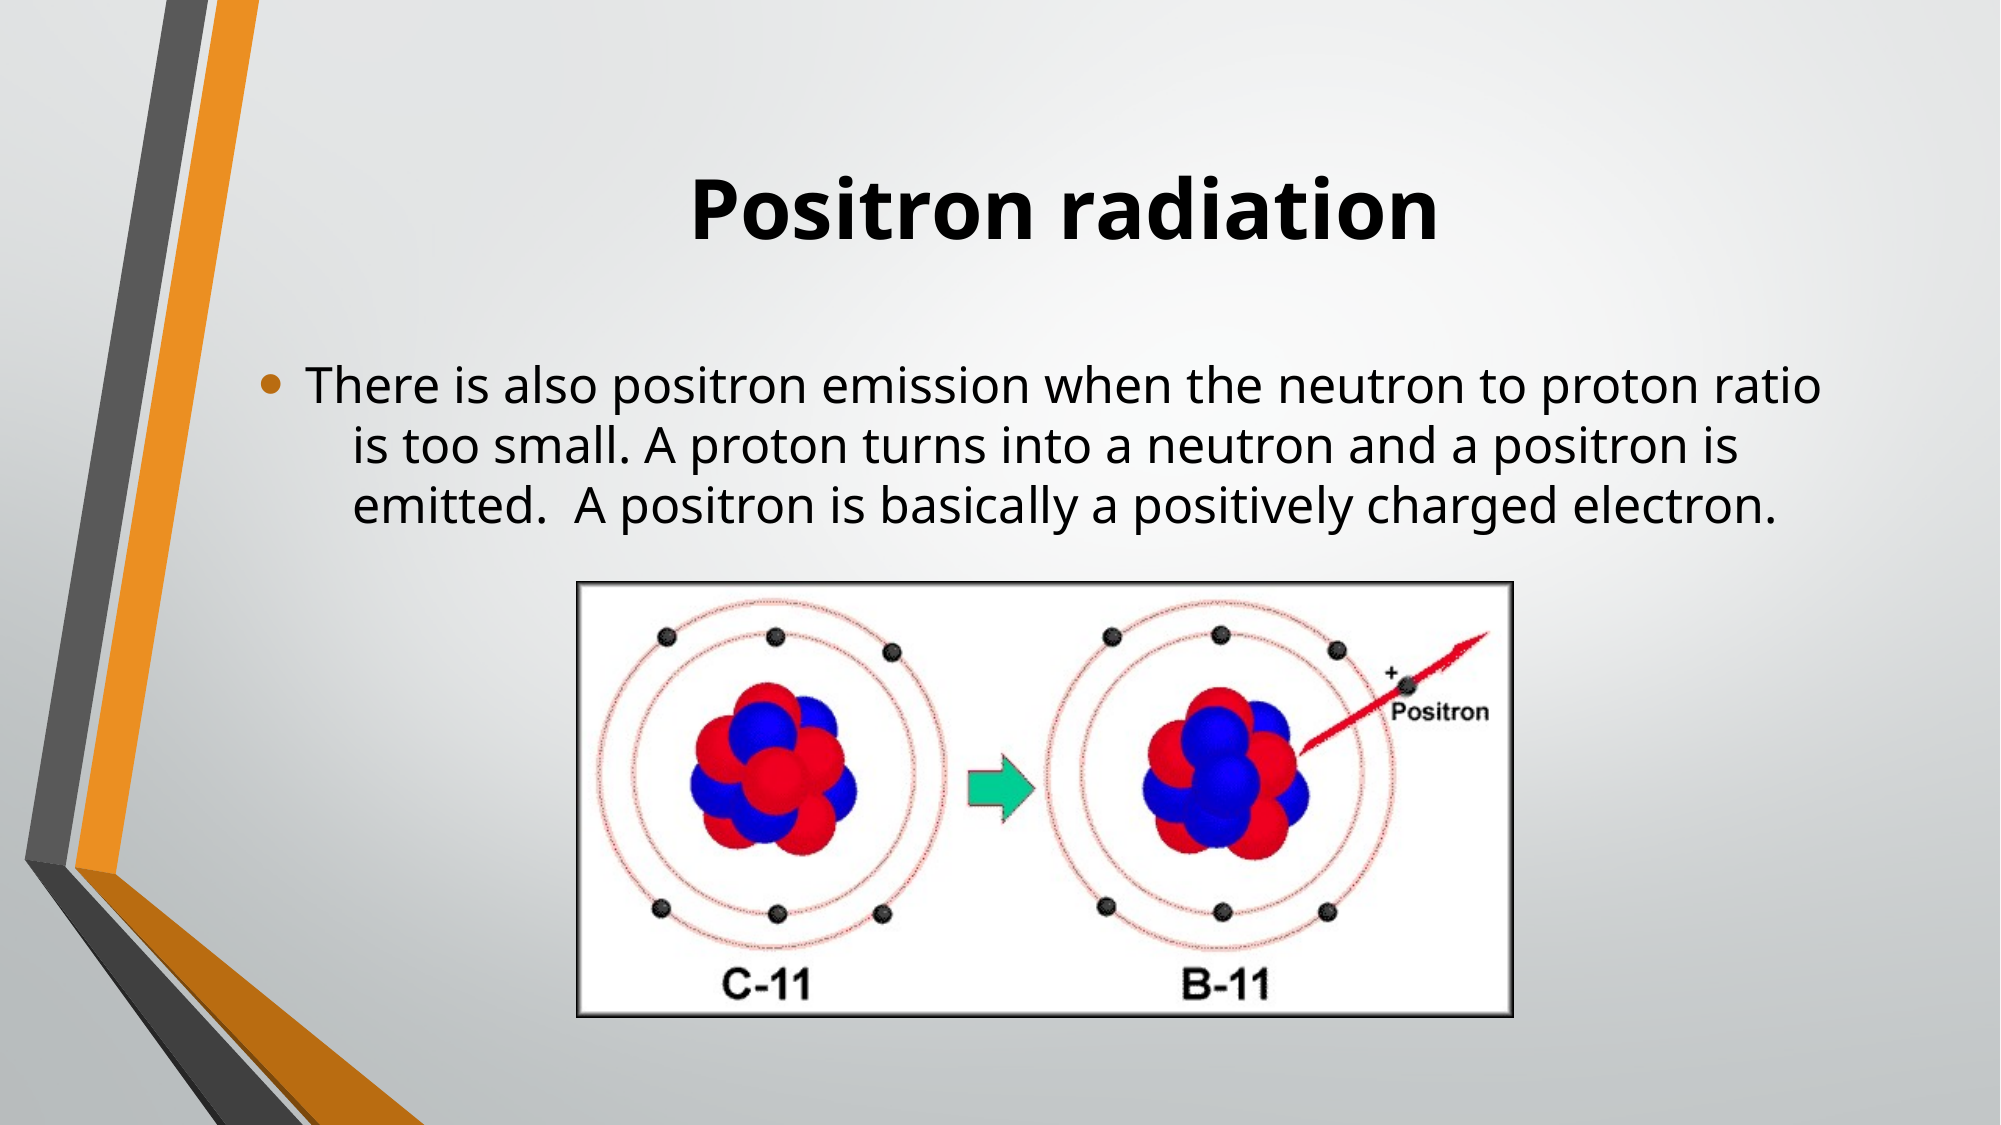

# Positron radiation
There is also positron emission when the neutron to proton ratio is too small. A proton turns into a neutron and a positron is emitted. A positron is basically a positively charged electron.